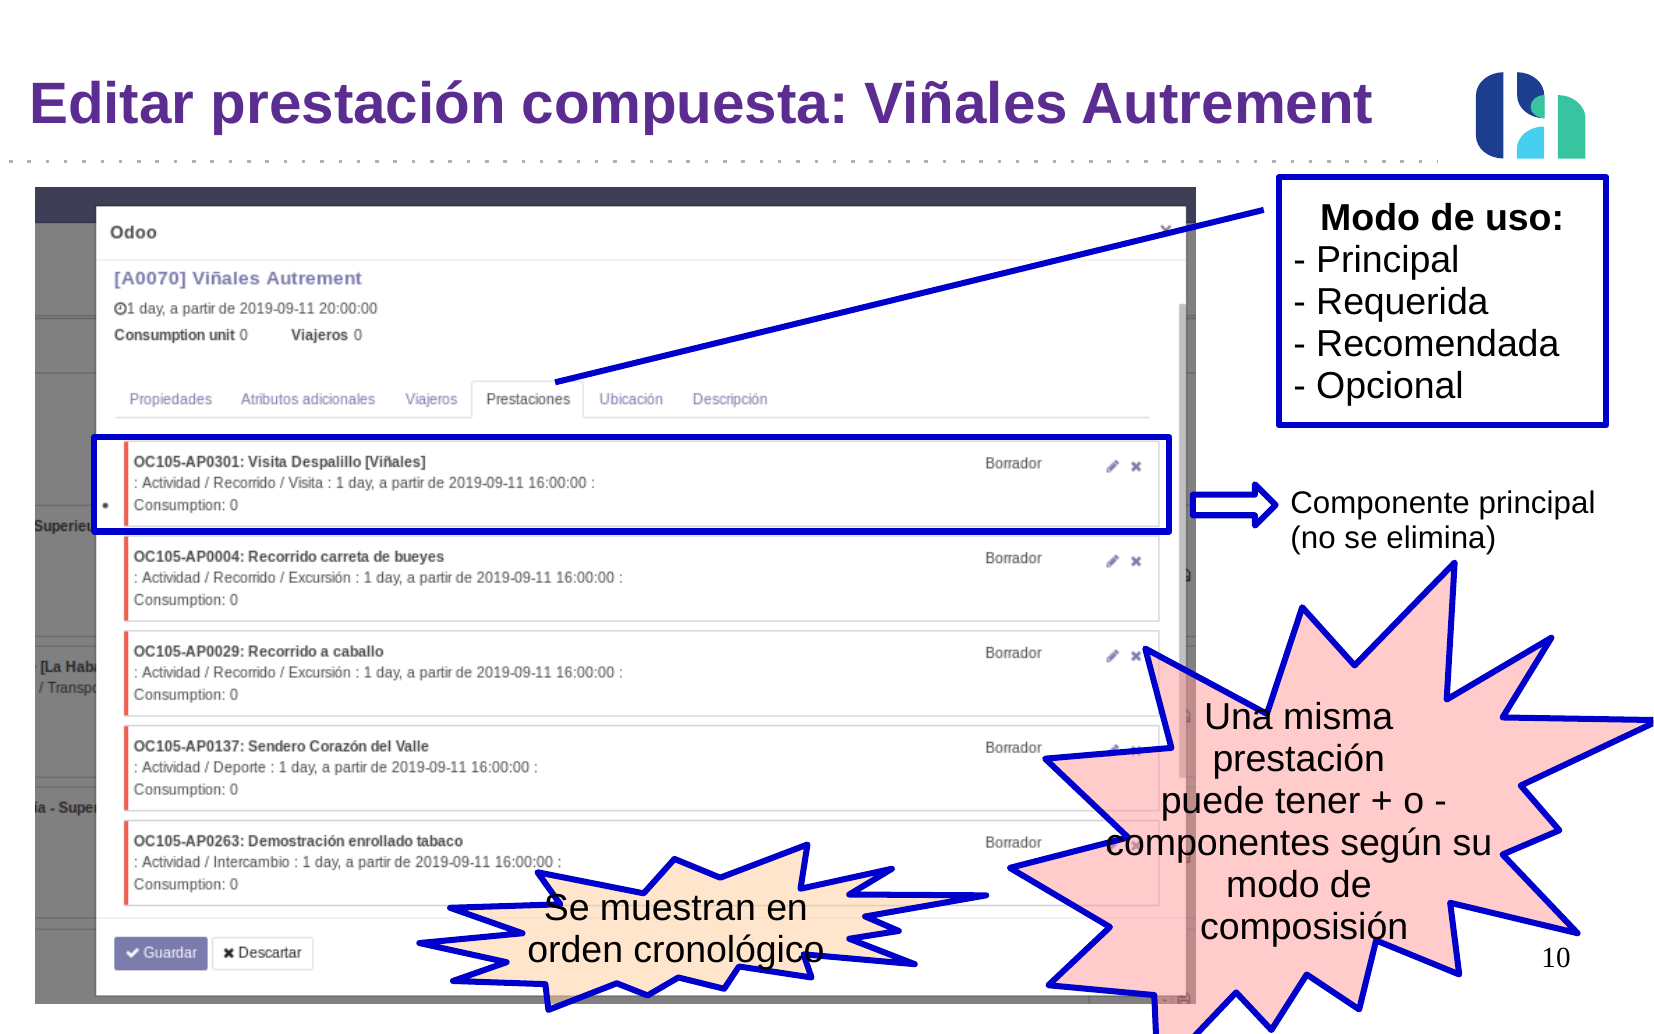

Editar prestación compuesta: Viñales Autrement
Modo de uso:
- Principal
- Requerida
- Recomendada
- Opcional
Componente principal
(no se elimina)
Una misma
prestación
puede tener + o -
componentes según su
modo de
composisión
Se muestran en
orden cronológico
10